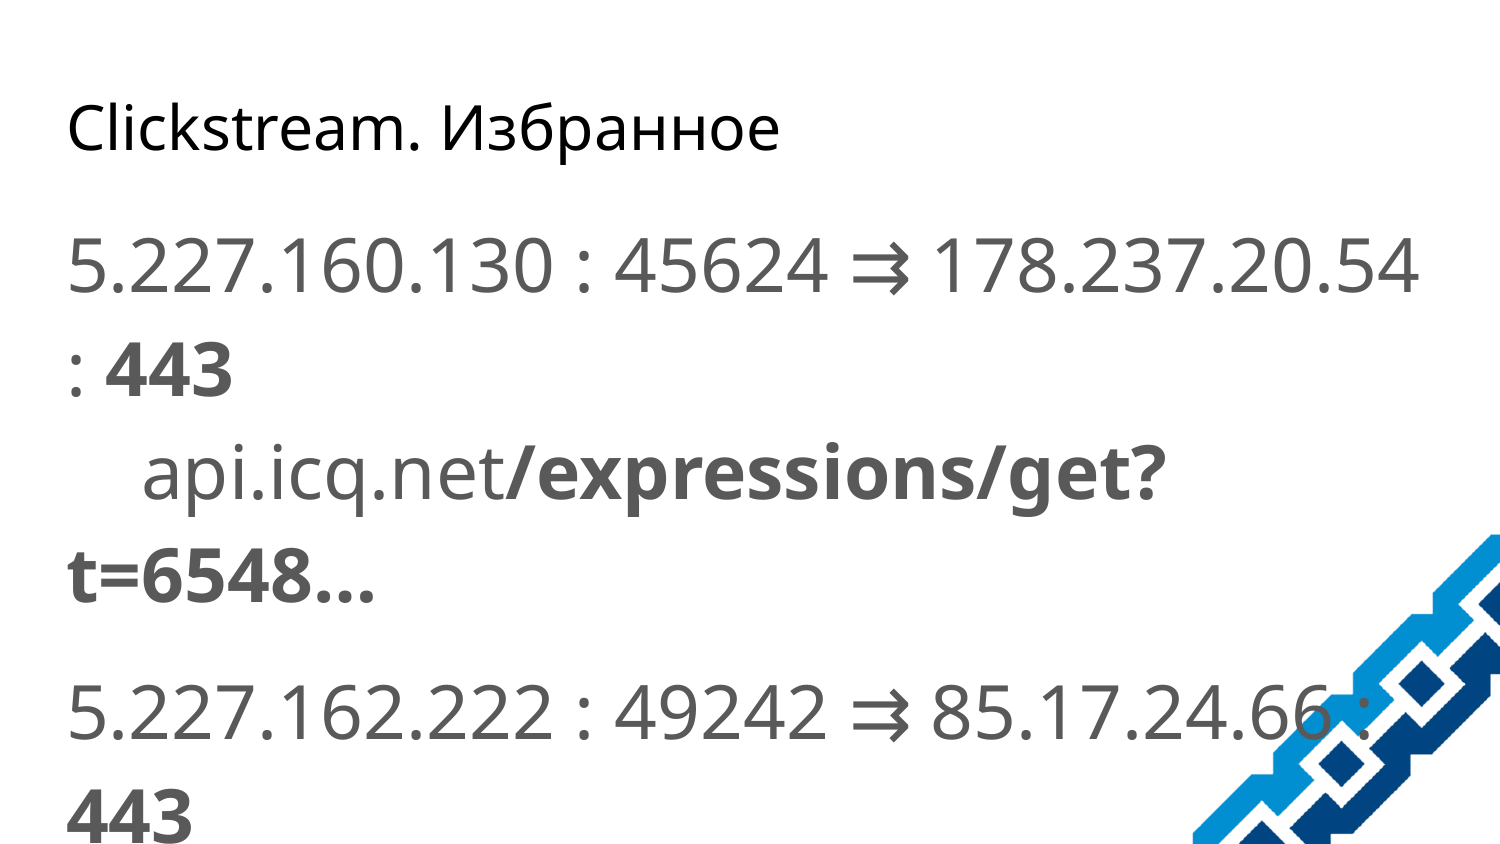

# Clickstream. Избранное
5.227.160.130 : 45624 ⇉ 178.237.20.54 : 443
	api.icq.net/expressions/get?t=6548…
5.227.162.222 : 49242 ⇉ 85.17.24.66 : 443
	nl.hideproxy.me/includes/process.p...